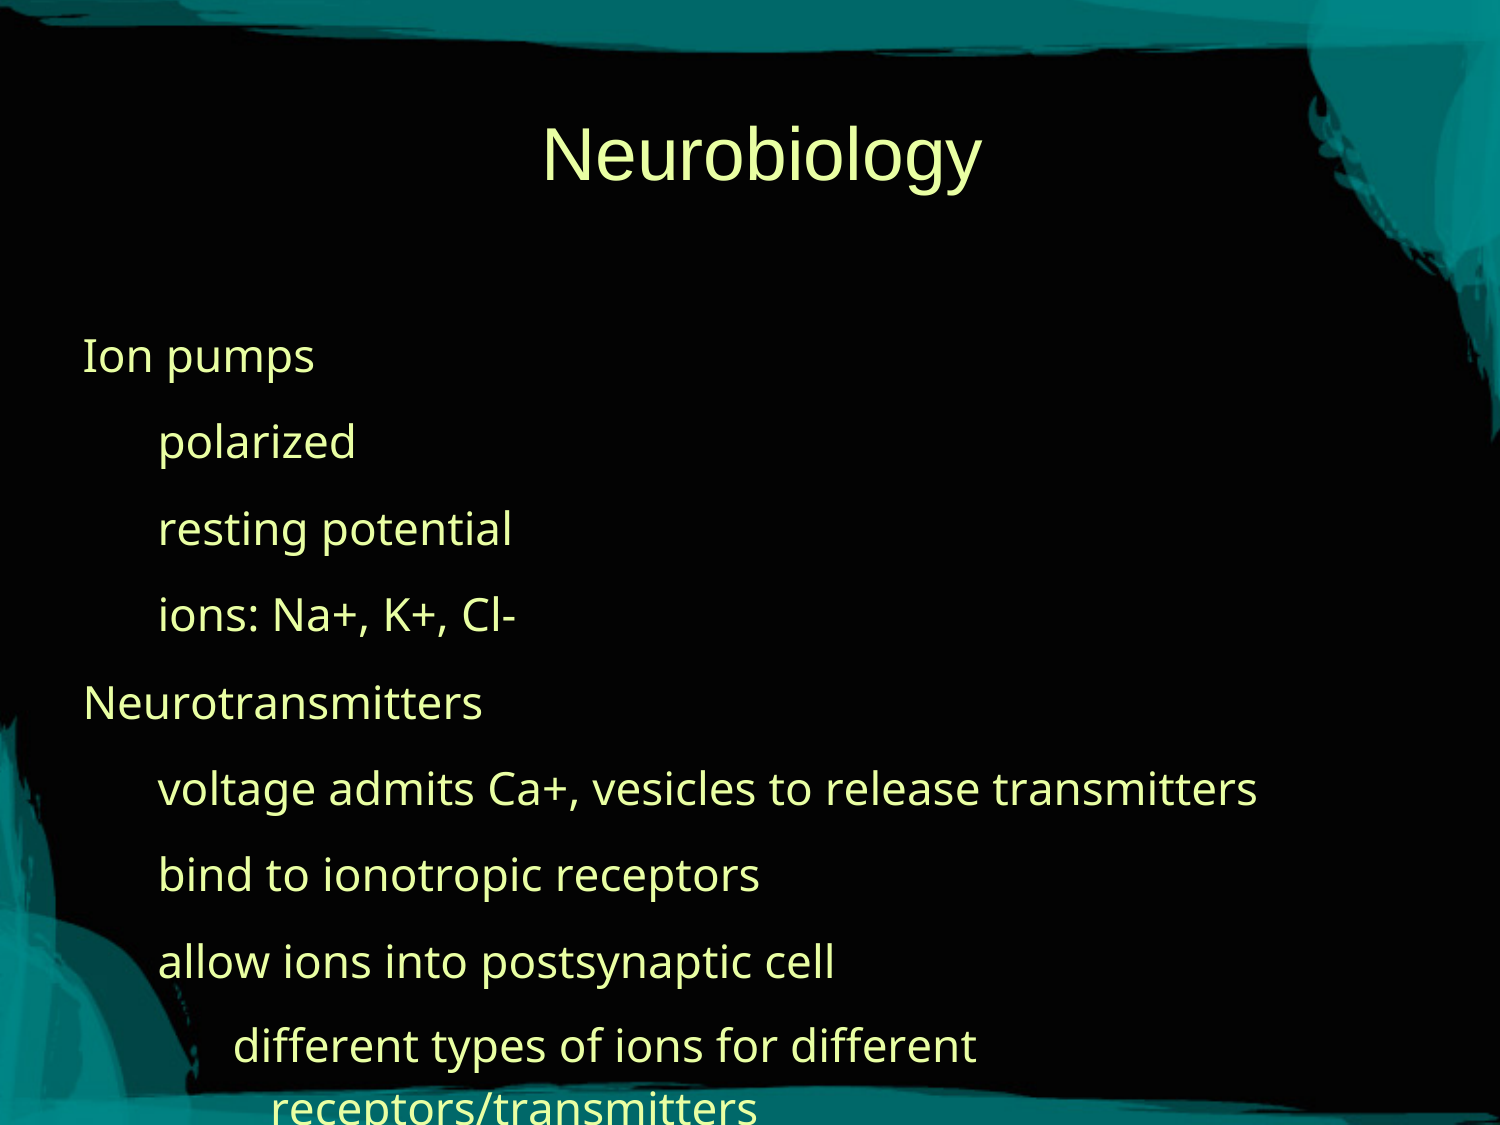

# Neurobiology
Ion pumps
polarized
resting potential
ions: Na+, K+, Cl-
Neurotransmitters
voltage admits Ca+, vesicles to release transmitters
bind to ionotropic receptors
allow ions into postsynaptic cell
different types of ions for different receptors/transmitters